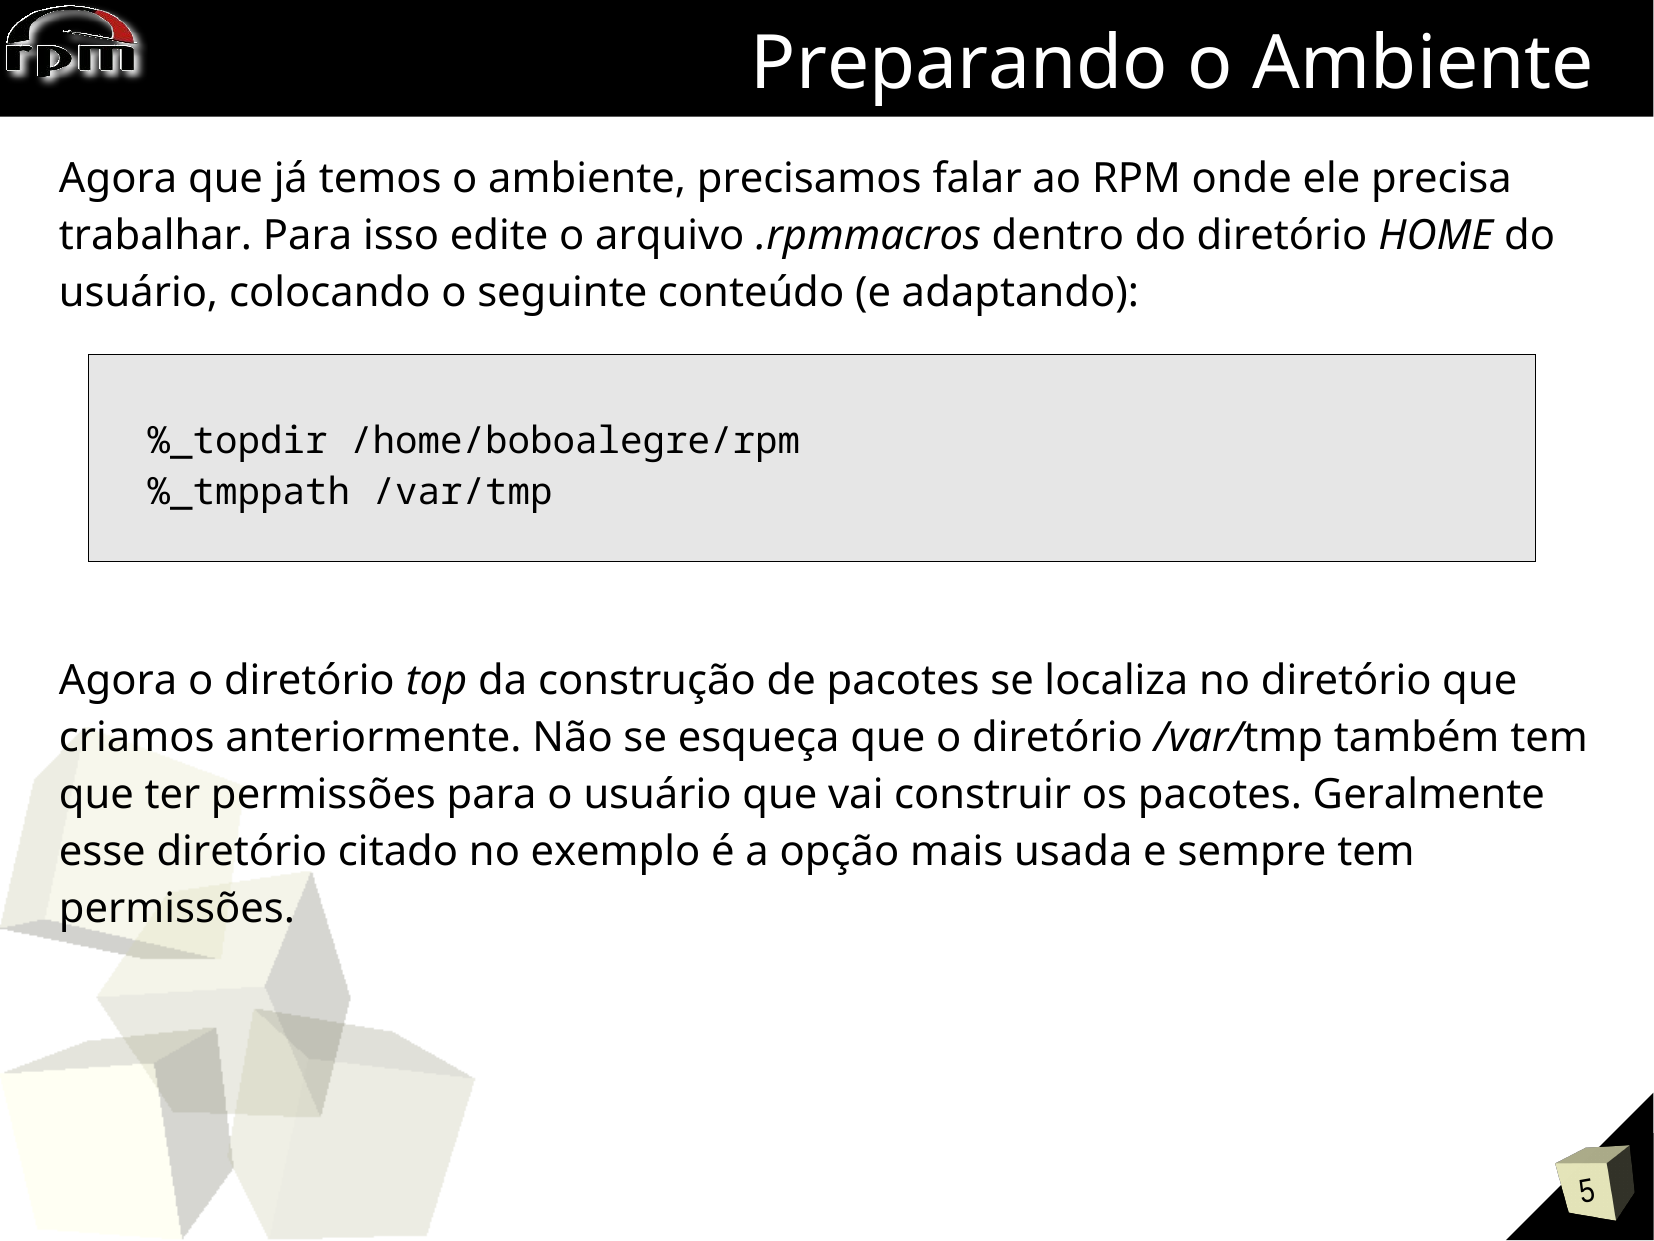

# Preparando o Ambiente
Agora que já temos o ambiente, precisamos falar ao RPM onde ele precisa trabalhar. Para isso edite o arquivo .rpmmacros dentro do diretório HOME do usuário, colocando o seguinte conteúdo (e adaptando):
%_topdir /home/boboalegre/rpm
%_tmppath /var/tmp
Agora o diretório top da construção de pacotes se localiza no diretório que criamos anteriormente. Não se esqueça que o diretório /var/tmp também tem que ter permissões para o usuário que vai construir os pacotes. Geralmente esse diretório citado no exemplo é a opção mais usada e sempre tem permissões.